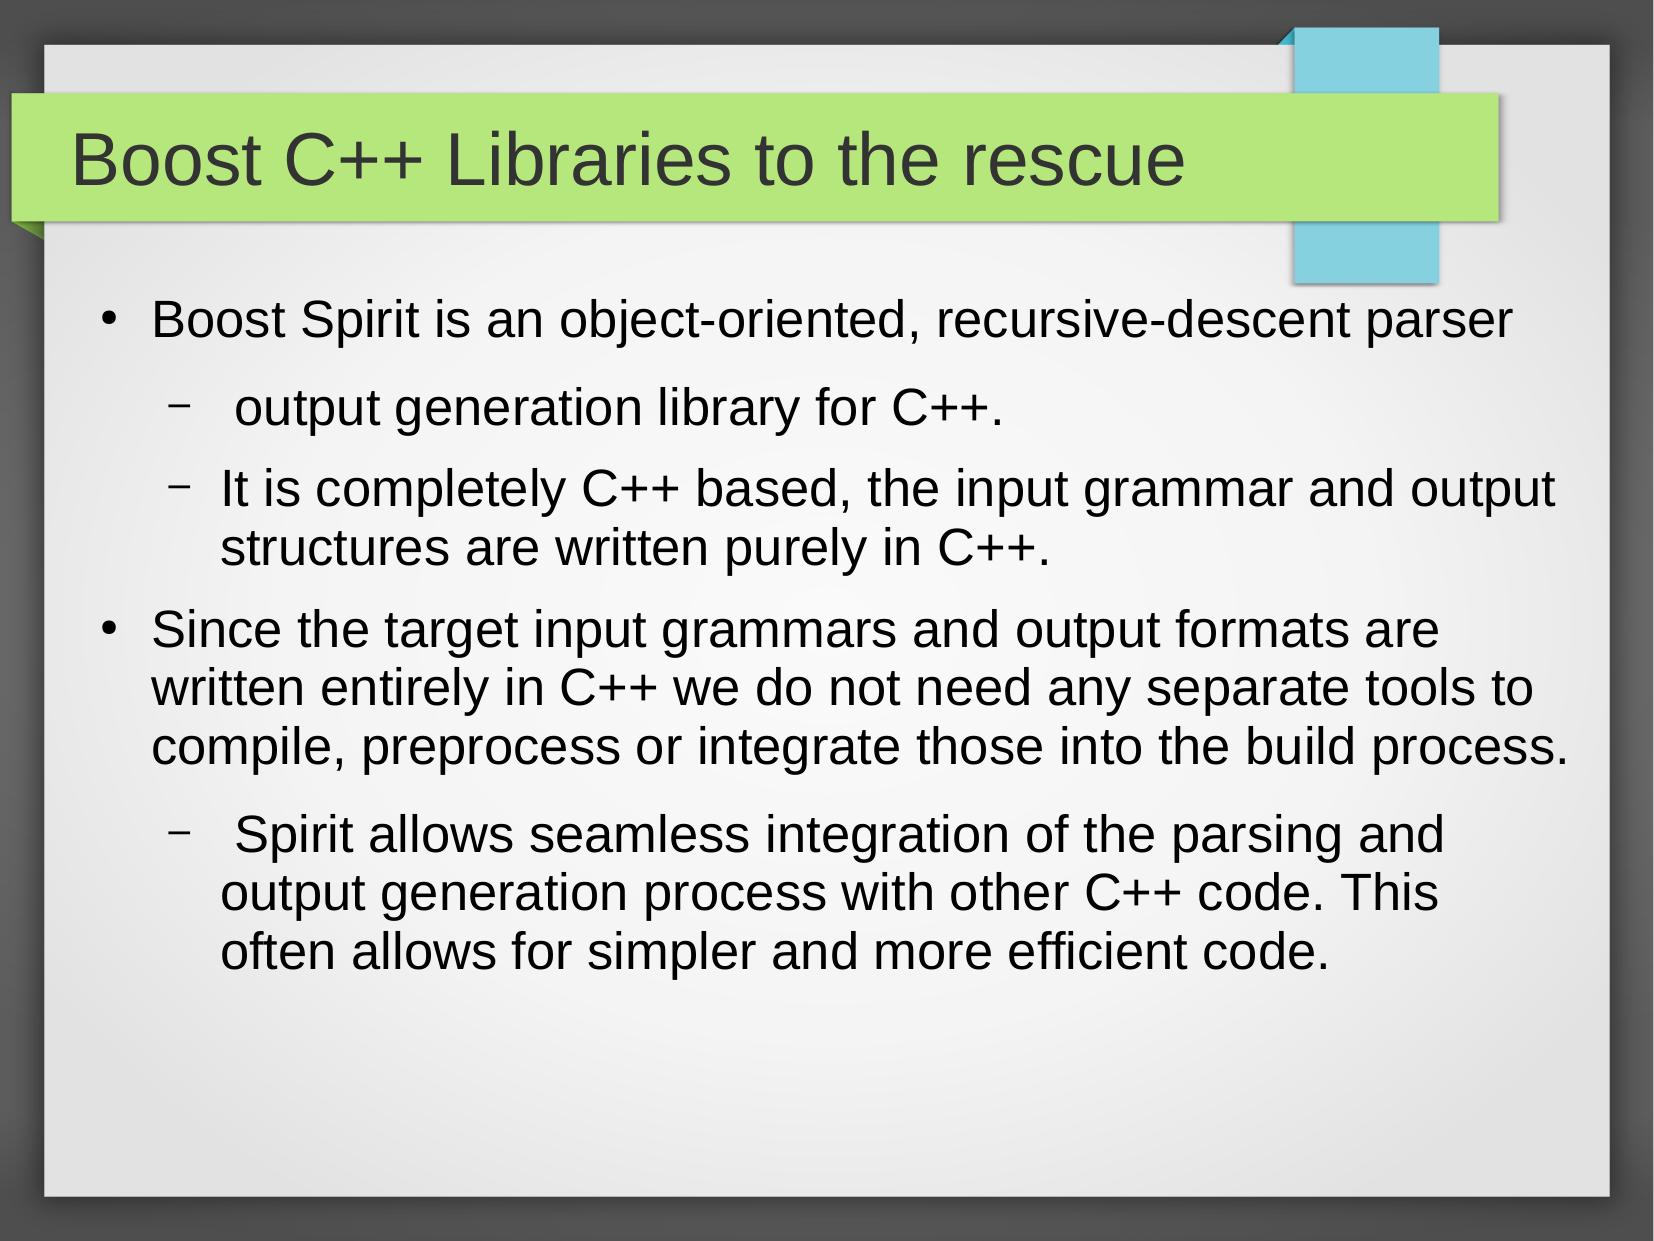

# Boost C++ Libraries to the rescue
Boost Spirit is an object-oriented, recursive-descent parser
 output generation library for C++.
It is completely C++ based, the input grammar and output structures are written purely in C++.
Since the target input grammars and output formats are written entirely in C++ we do not need any separate tools to compile, preprocess or integrate those into the build process.
 Spirit allows seamless integration of the parsing and output generation process with other C++ code. This often allows for simpler and more efficient code.